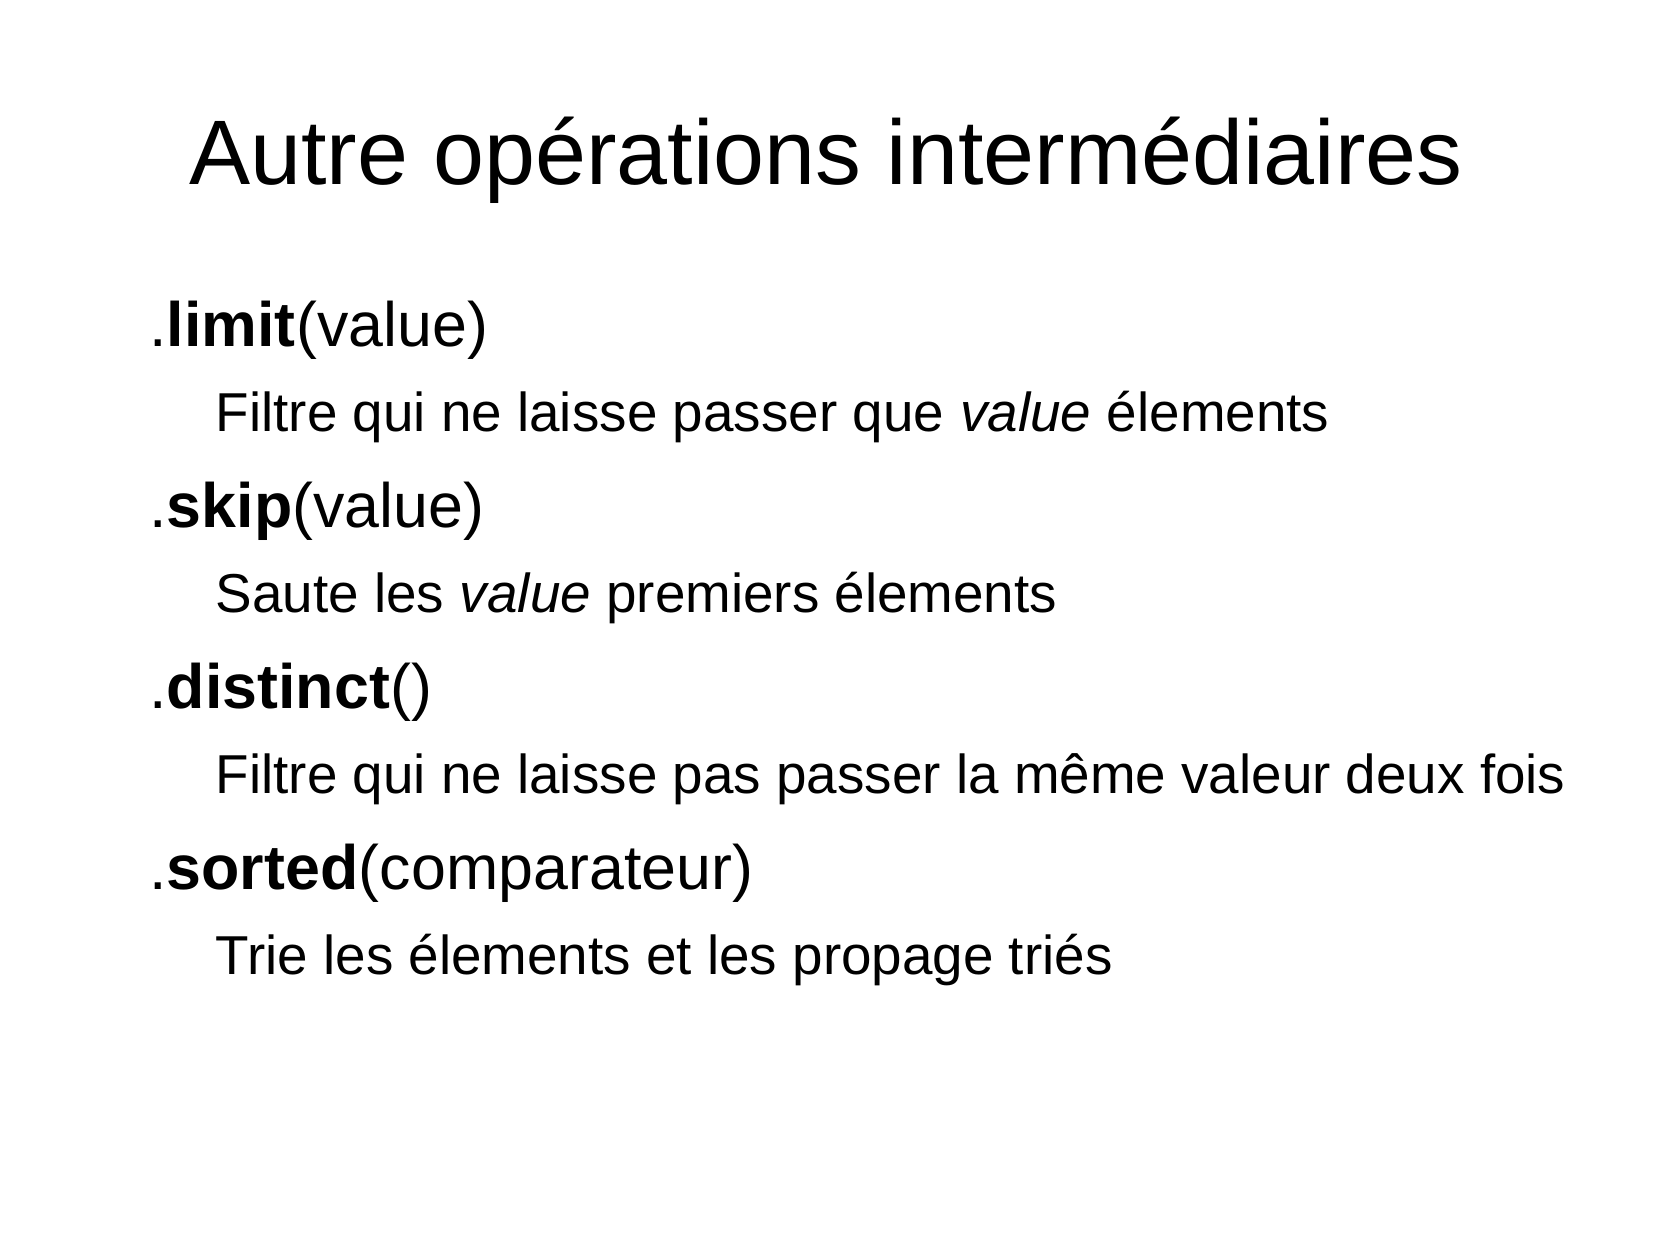

# Autre opérations intermédiaires
.limit(value)
Filtre qui ne laisse passer que value élements
.skip(value)
Saute les value premiers élements
.distinct()
Filtre qui ne laisse pas passer la même valeur deux fois
.sorted(comparateur)
Trie les élements et les propage triés